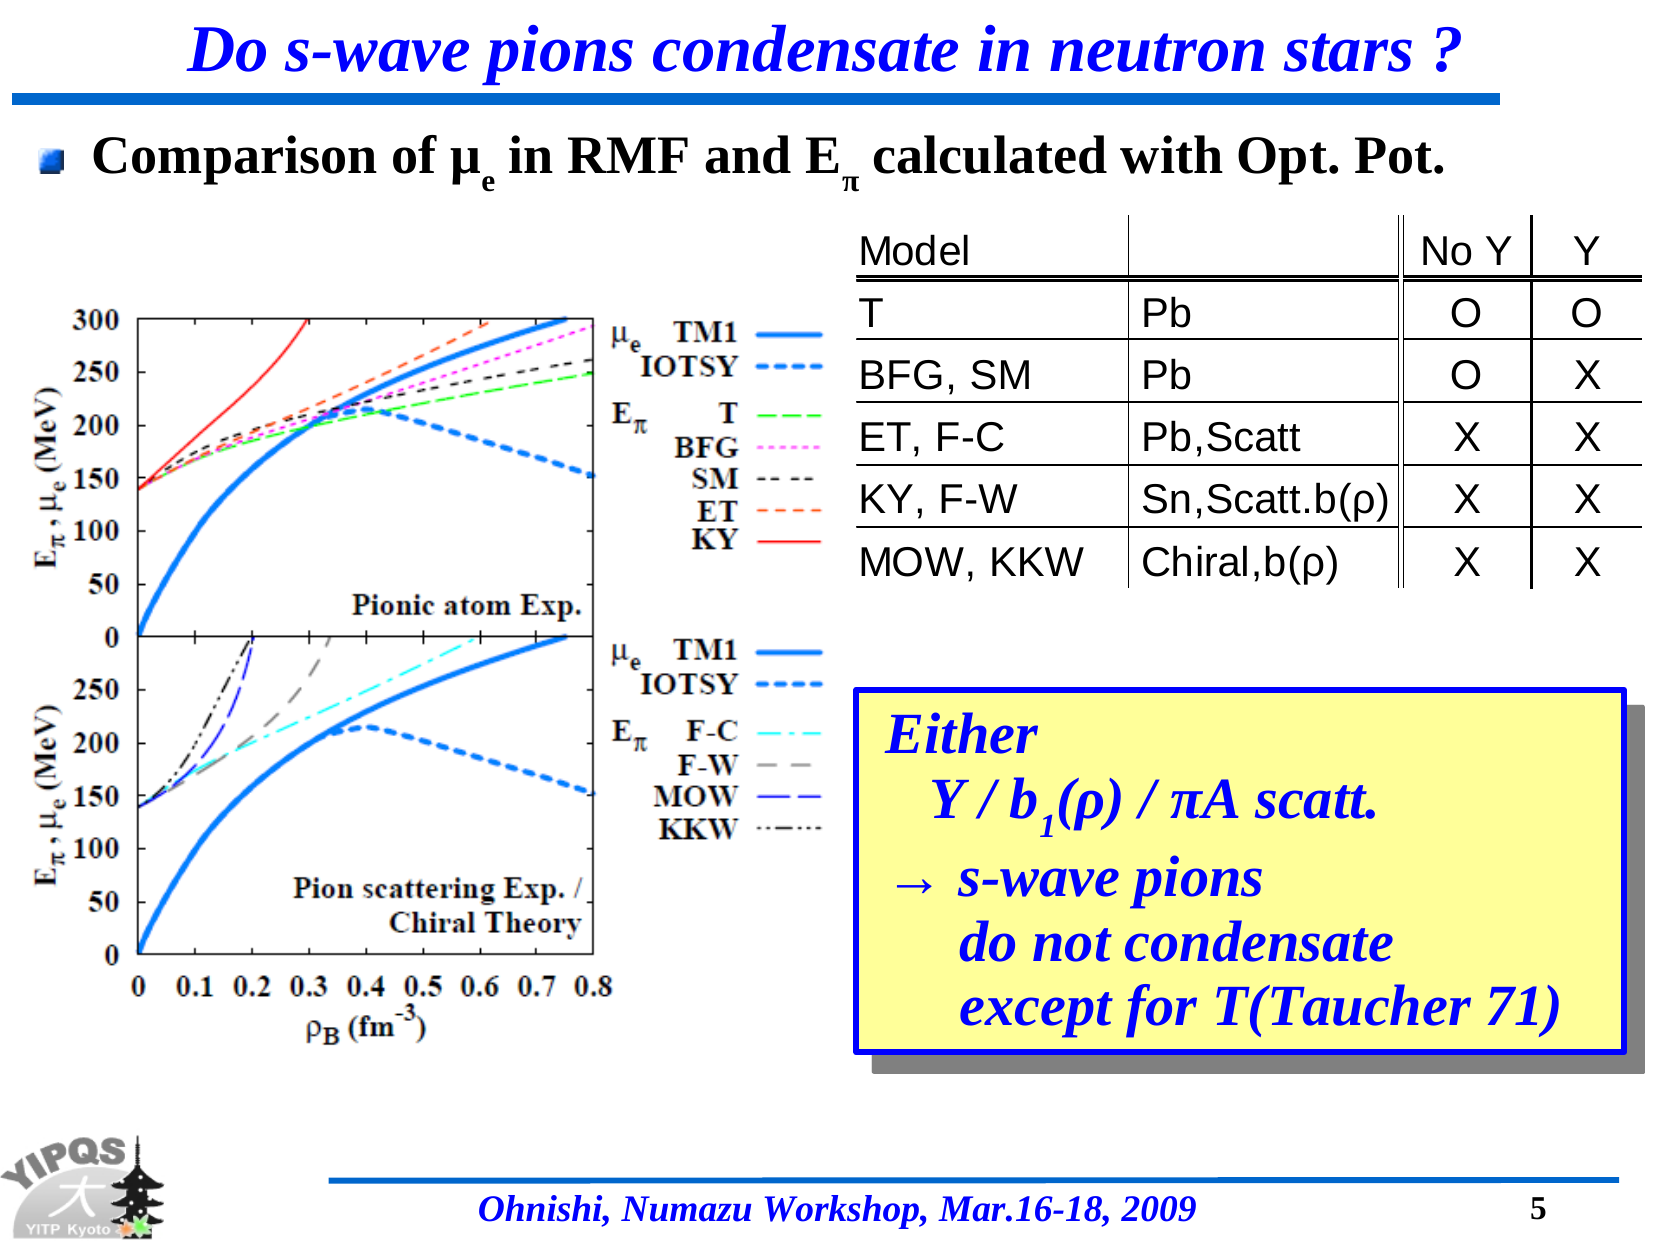

# Do s-wave pions condensate in neutron stars ?
Comparison of μe in RMF and Eπ calculated with Opt. Pot.
Either
 Y / b1(ρ) / πA scatt.
→ s-wave pions
	do not condensate
	except for T(Taucher 71)